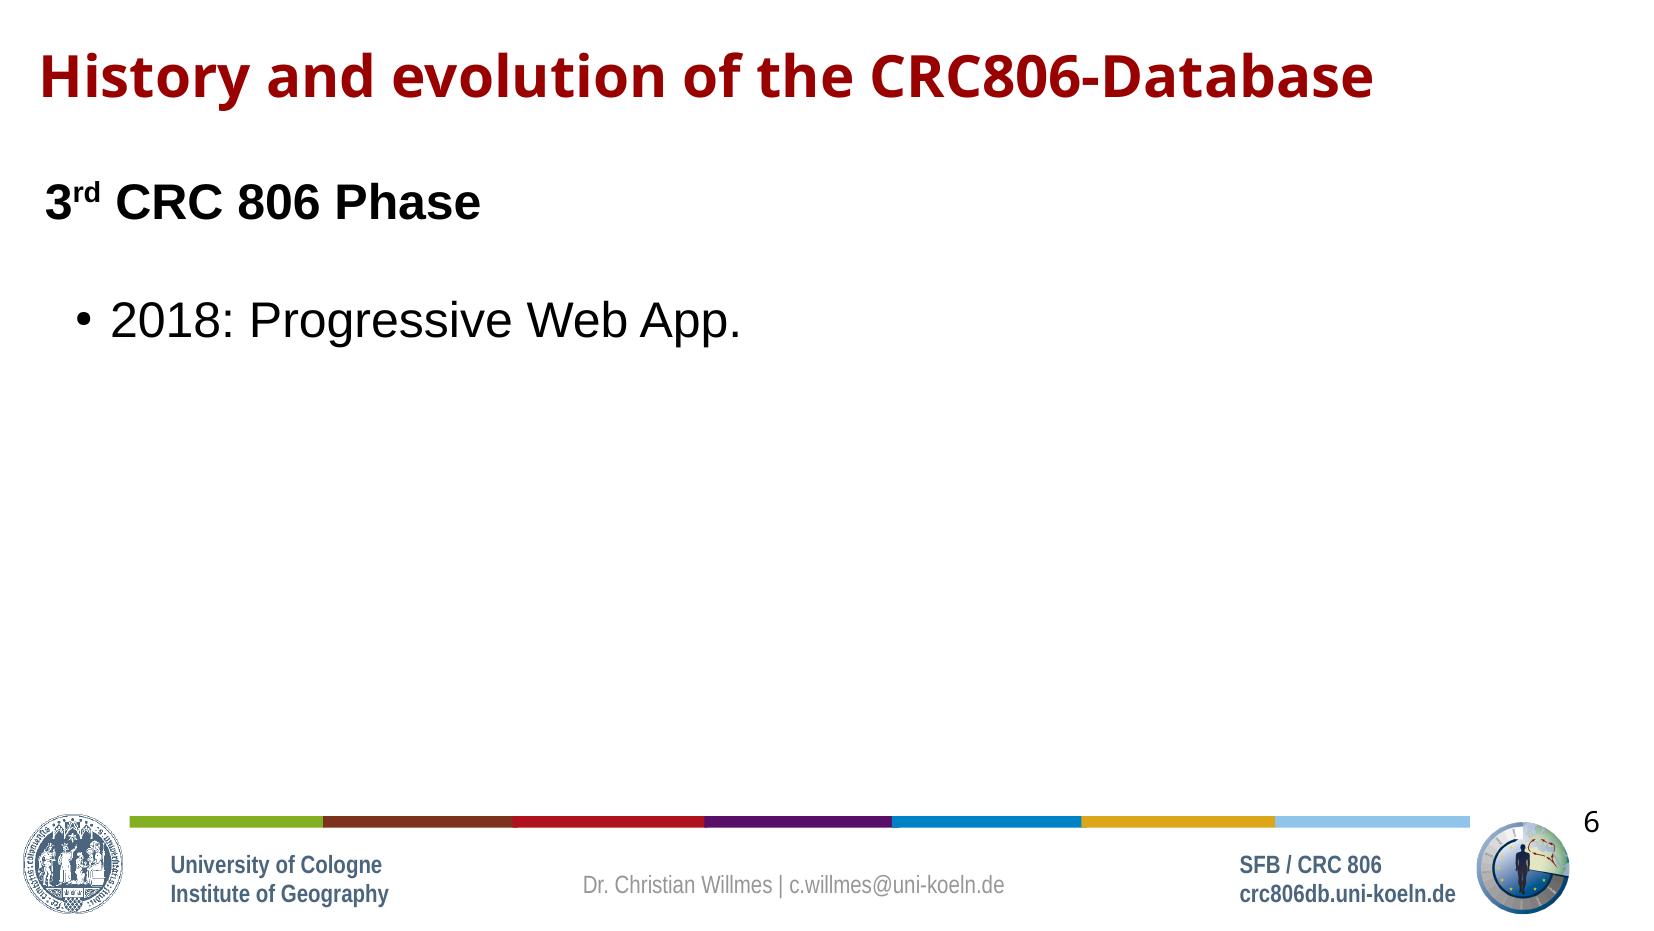

# History and evolution of the CRC806-Database
3rd CRC 806 Phase
2018: Progressive Web App.